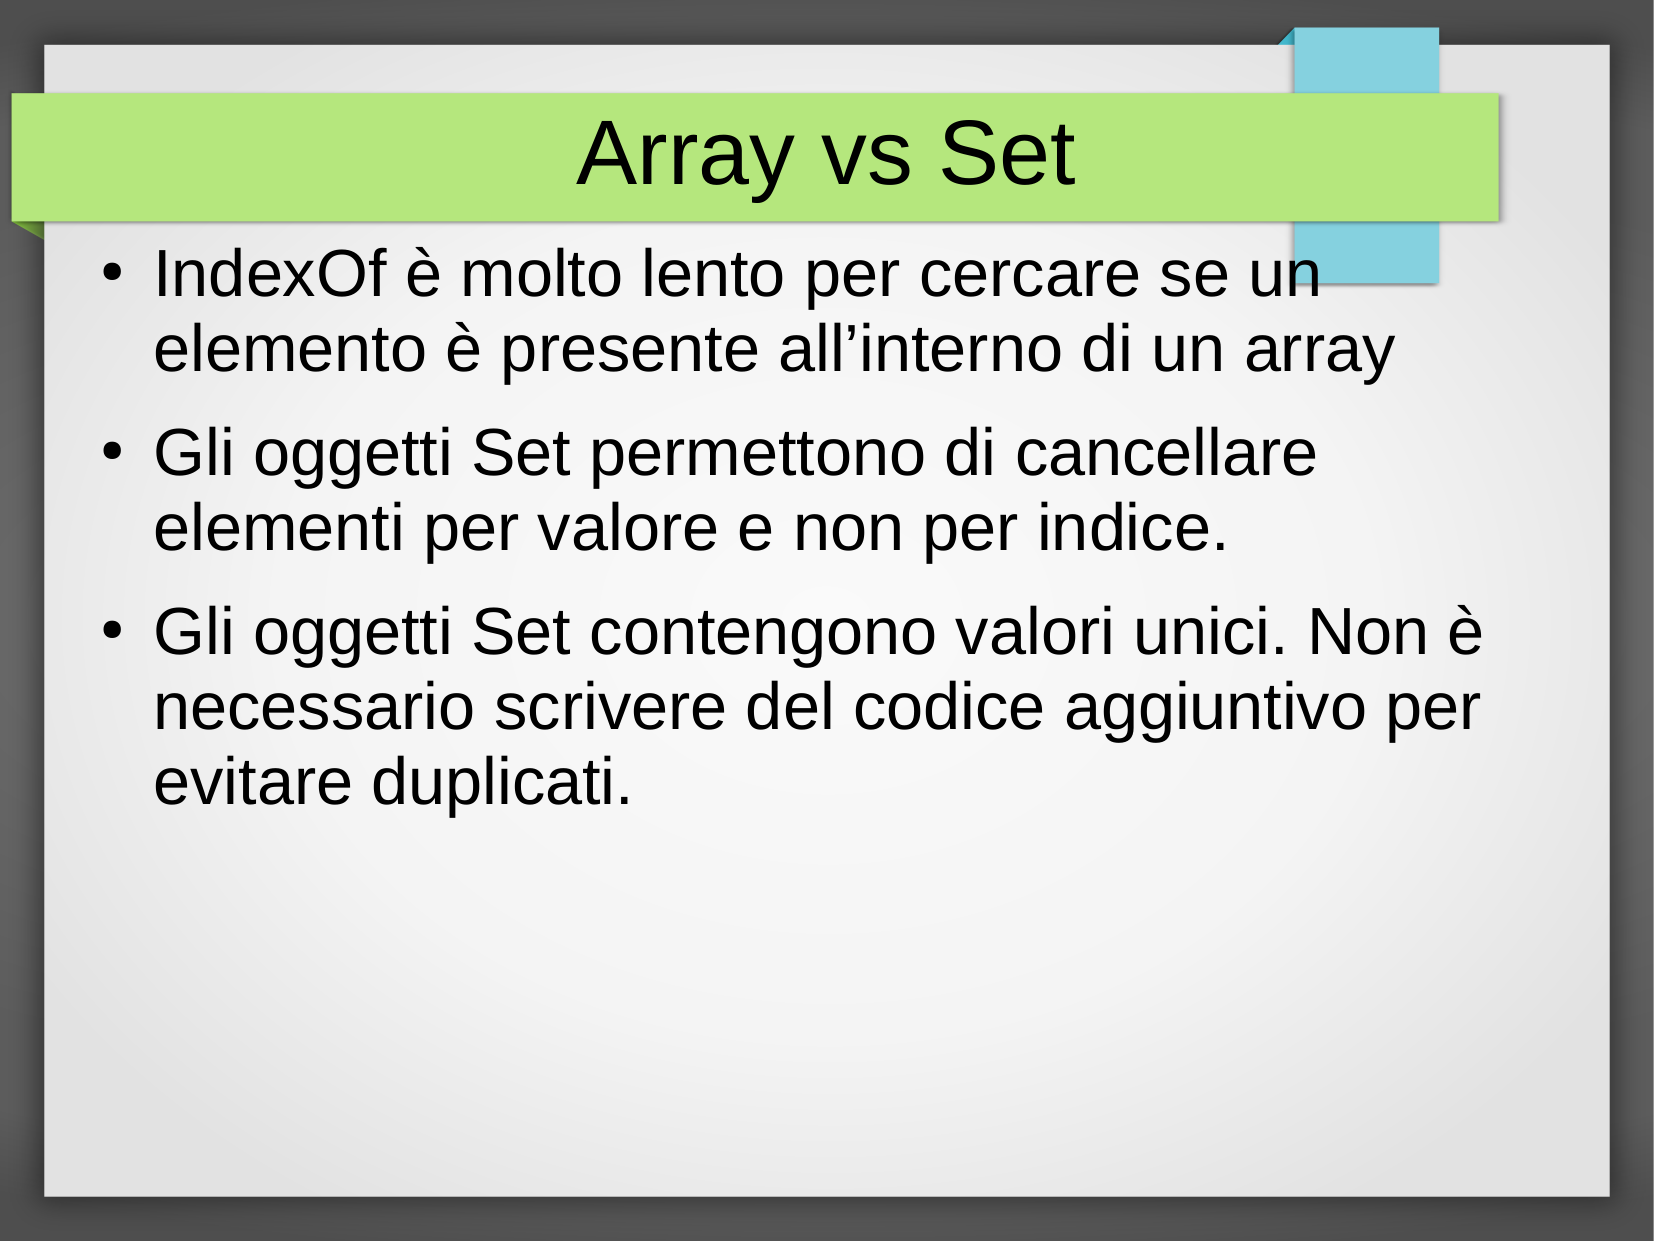

# Array vs Set
IndexOf è molto lento per cercare se un elemento è presente all’interno di un array
Gli oggetti Set permettono di cancellare elementi per valore e non per indice.
Gli oggetti Set contengono valori unici. Non è necessario scrivere del codice aggiuntivo per evitare duplicati.